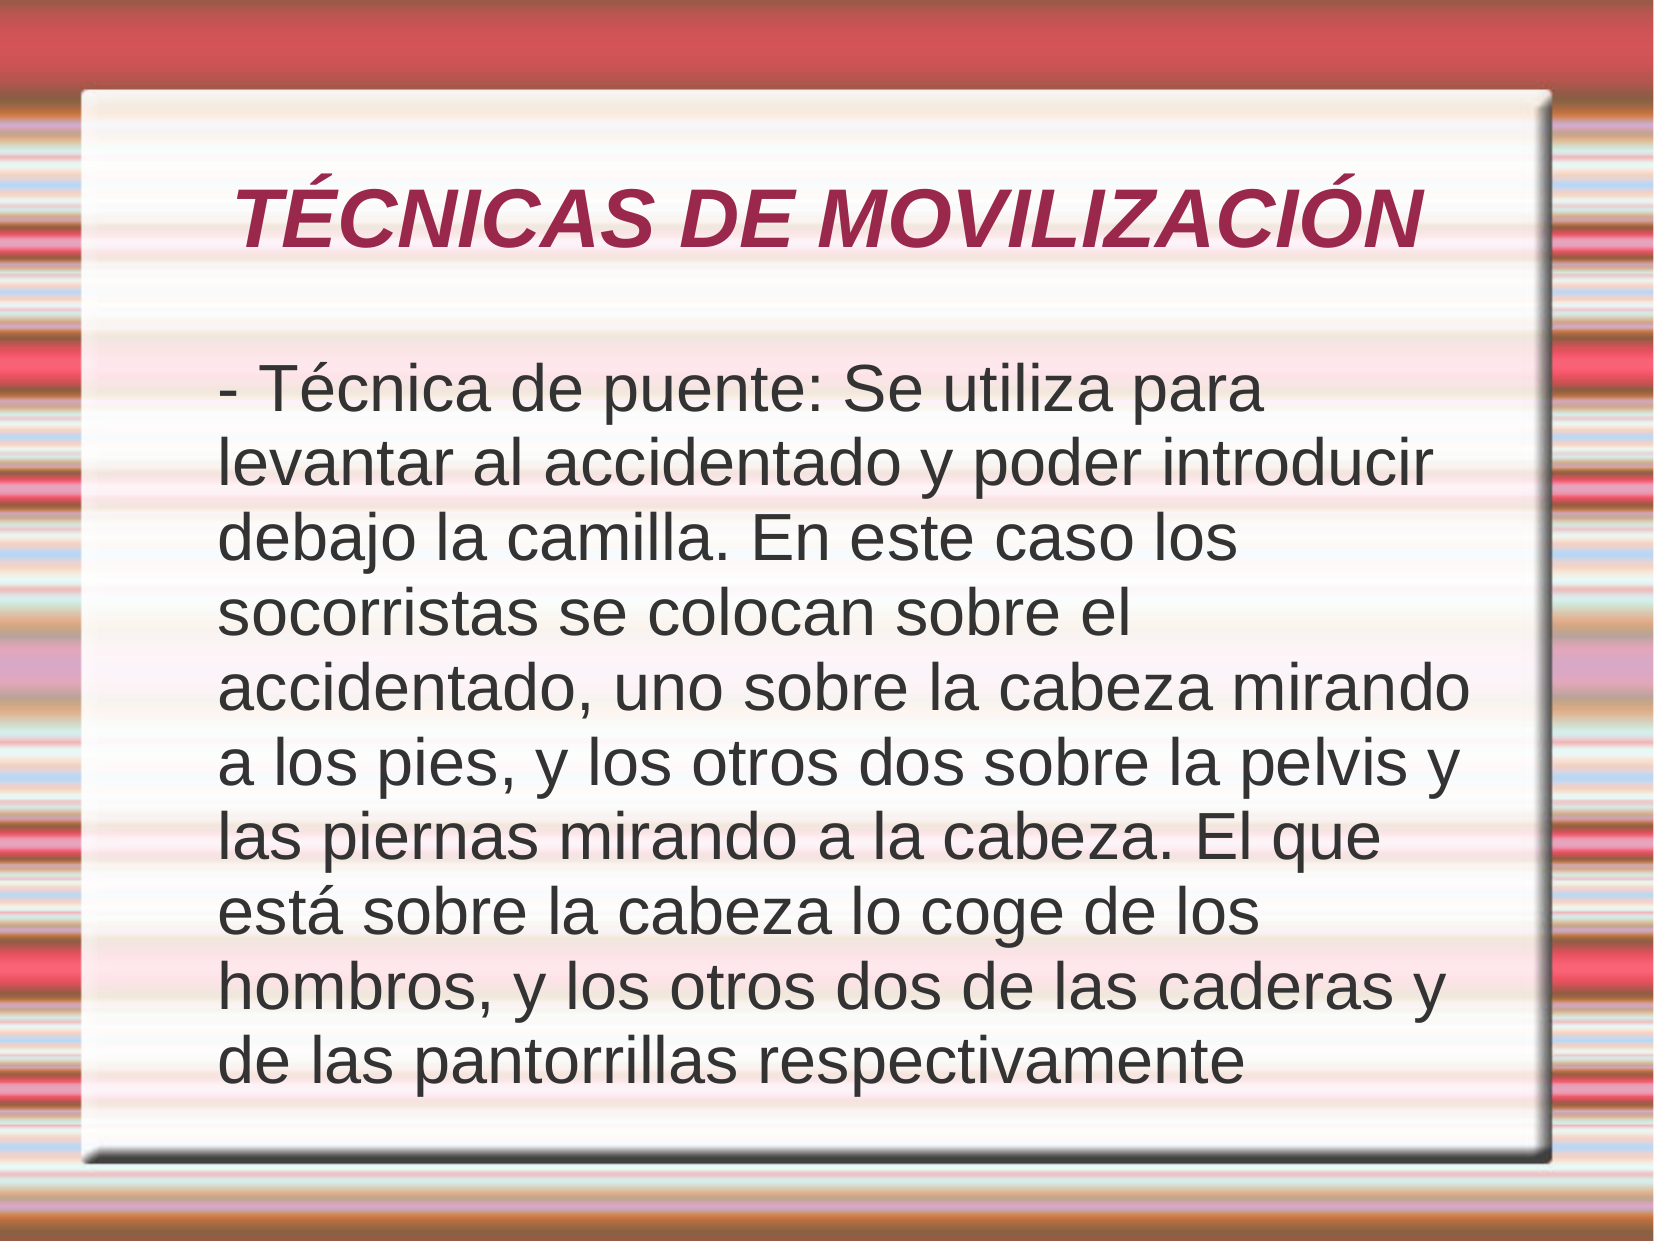

# TÉCNICAS DE MOVILIZACIÓN
- Técnica de puente: Se utiliza para levantar al accidentado y poder introducir debajo la camilla. En este caso los socorristas se colocan sobre el accidentado, uno sobre la cabeza mirando a los pies, y los otros dos sobre la pelvis y las piernas mirando a la cabeza. El que está sobre la cabeza lo coge de los hombros, y los otros dos de las caderas y de las pantorrillas respectivamente